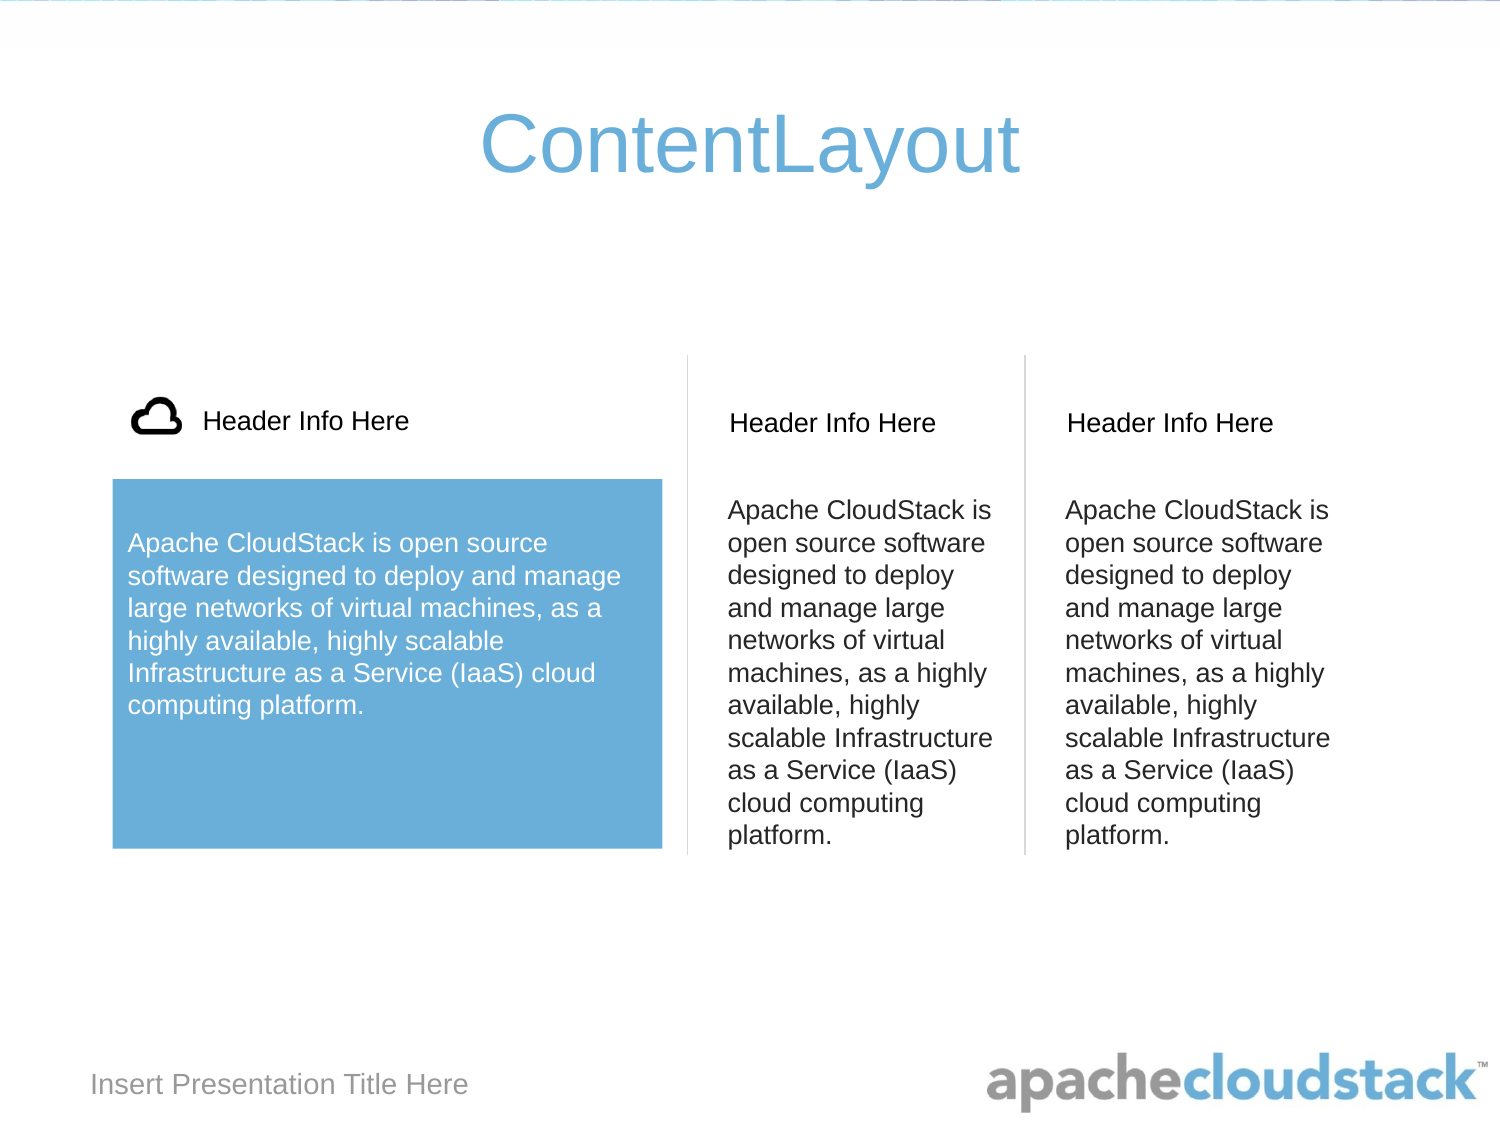

ContentLayout
Header Info Here
Header Info Here
Header Info Here
# Apache CloudStack is open source software designed to deploy and manage large networks of virtual machines, as a highly available, highly scalable Infrastructure as a Service (IaaS) cloud computing platform.
Apache CloudStack is open source software designed to deploy and manage large networks of virtual machines, as a highly available, highly scalable Infrastructure as a Service (IaaS) cloud computing platform.
Apache CloudStack is open source software designed to deploy and manage large networks of virtual machines, as a highly available, highly scalable Infrastructure as a Service (IaaS) cloud computing platform.
Insert Presentation Title Here